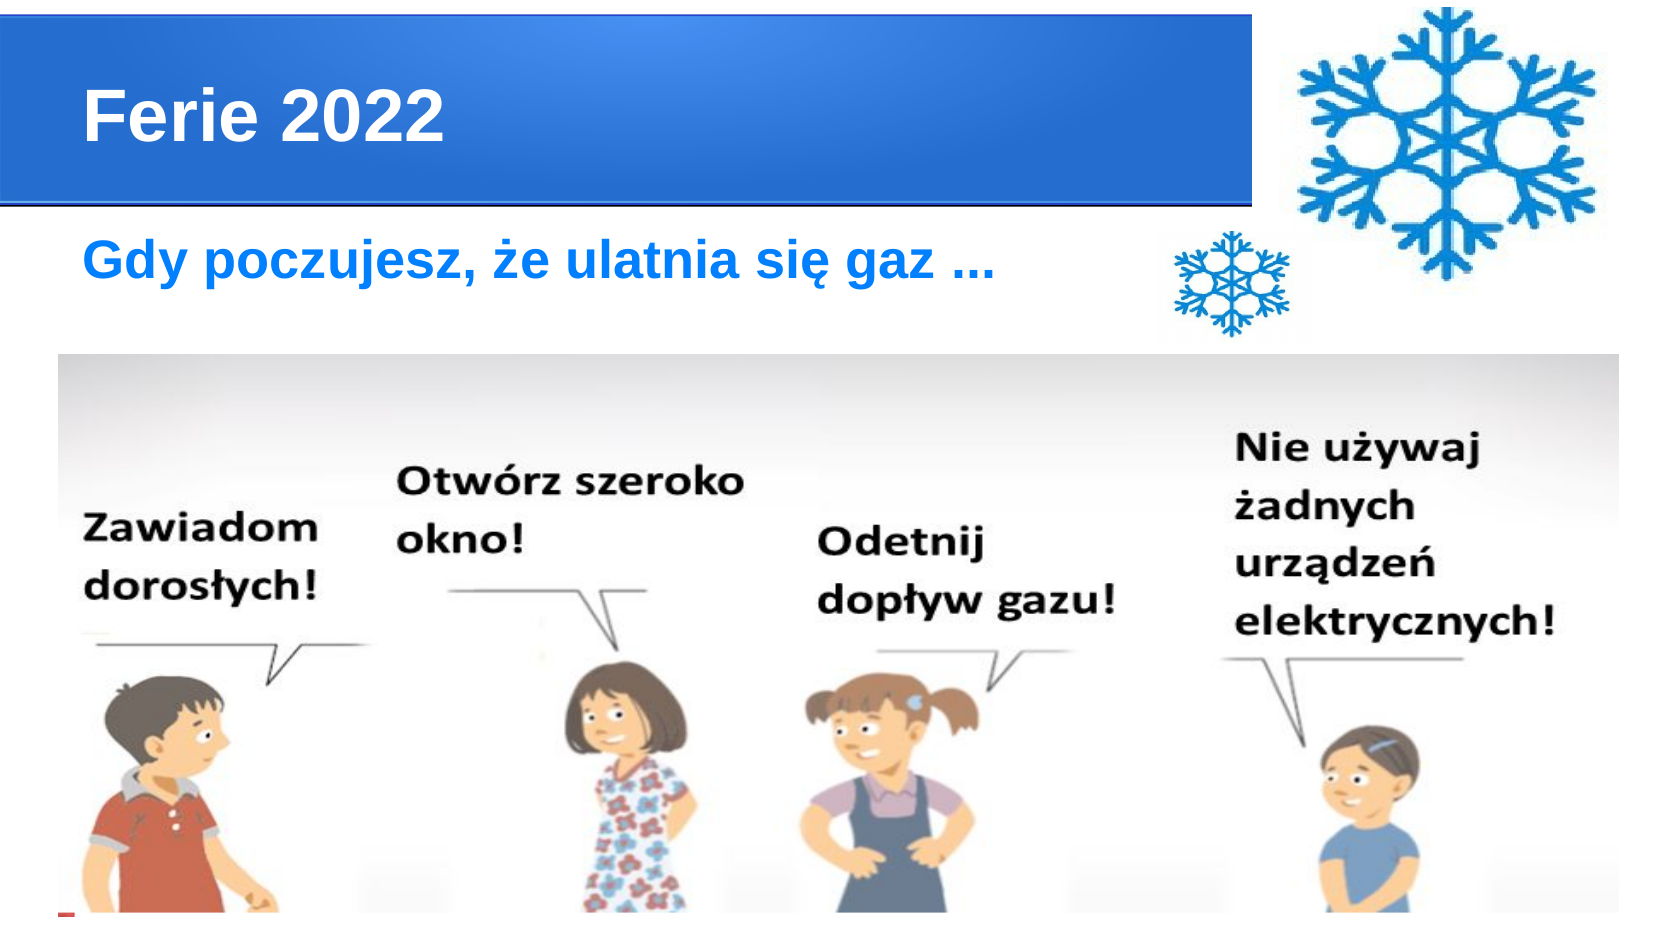

# Ferie 2022
Gdy poczujesz, że ulatnia się gaz ...